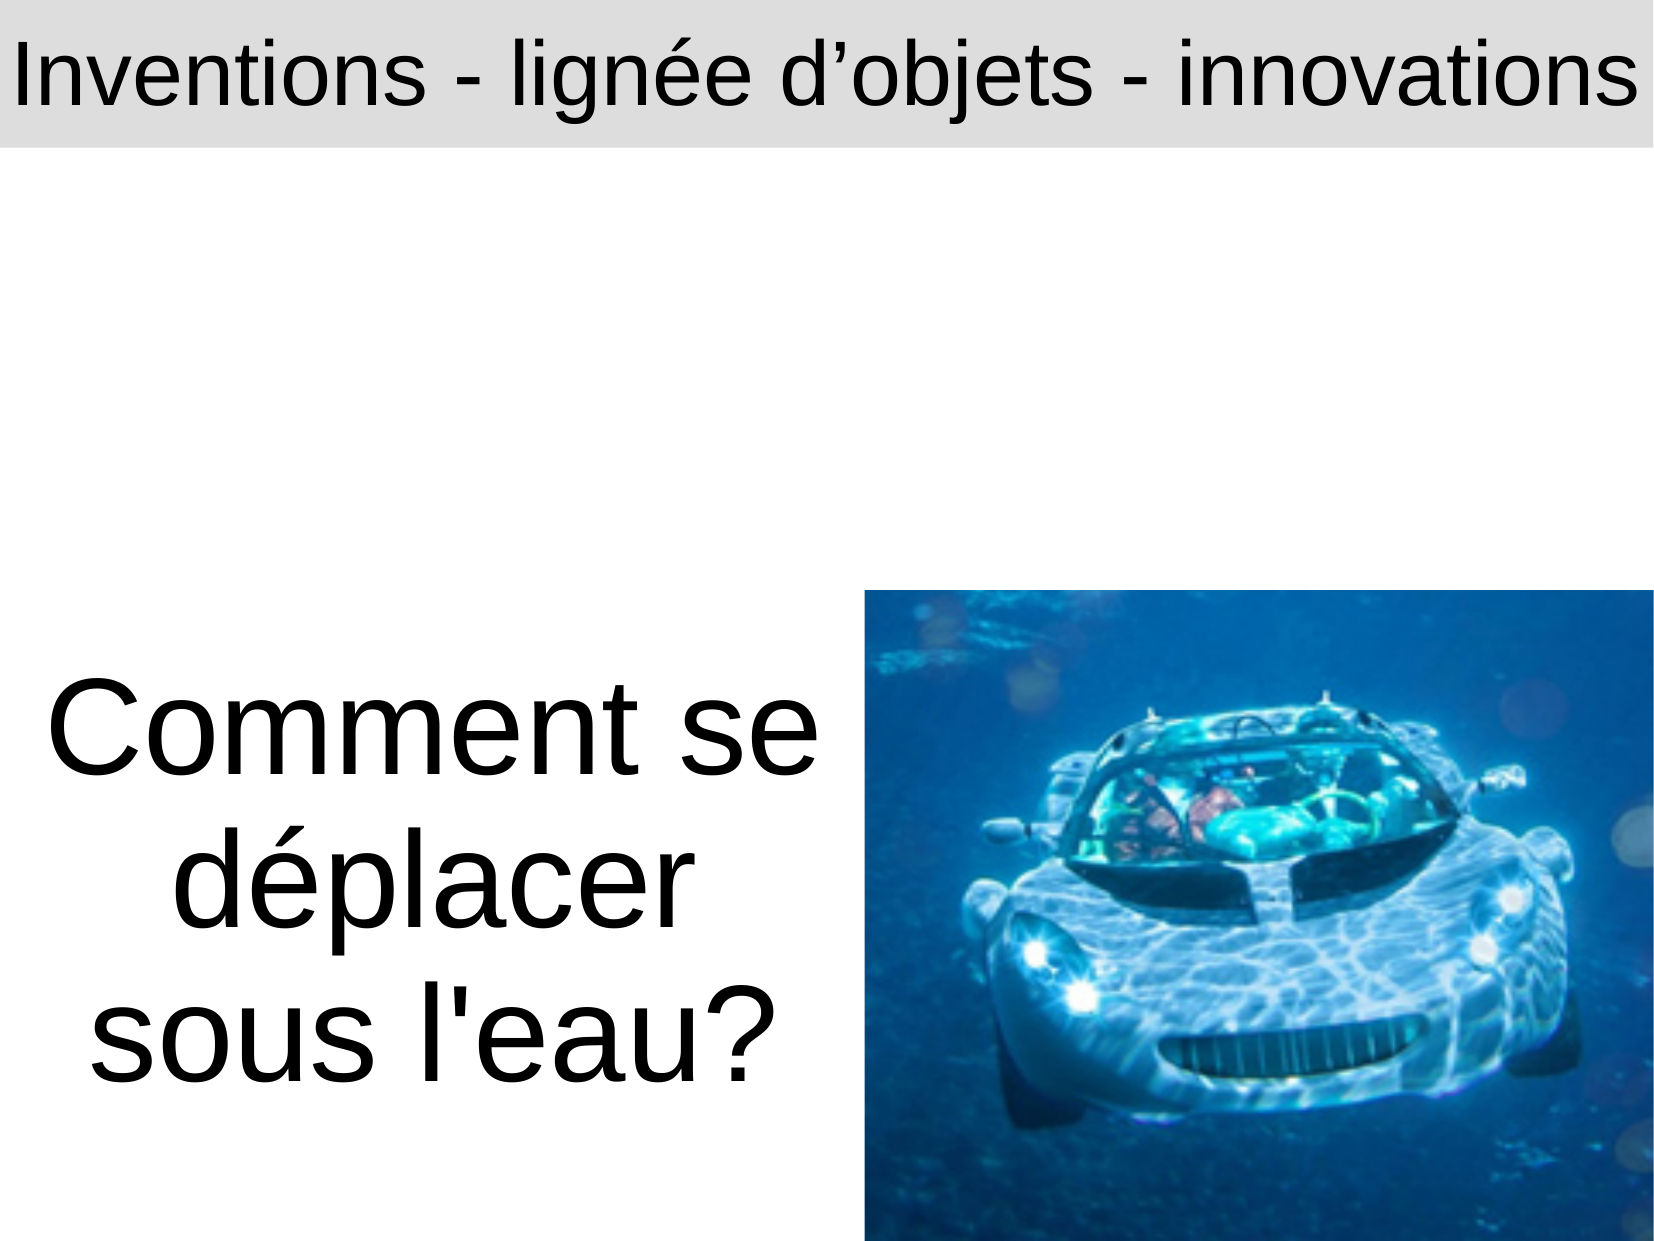

# Inventions - lignée d’objets - innovations
Comment se déplacer sous l'eau?